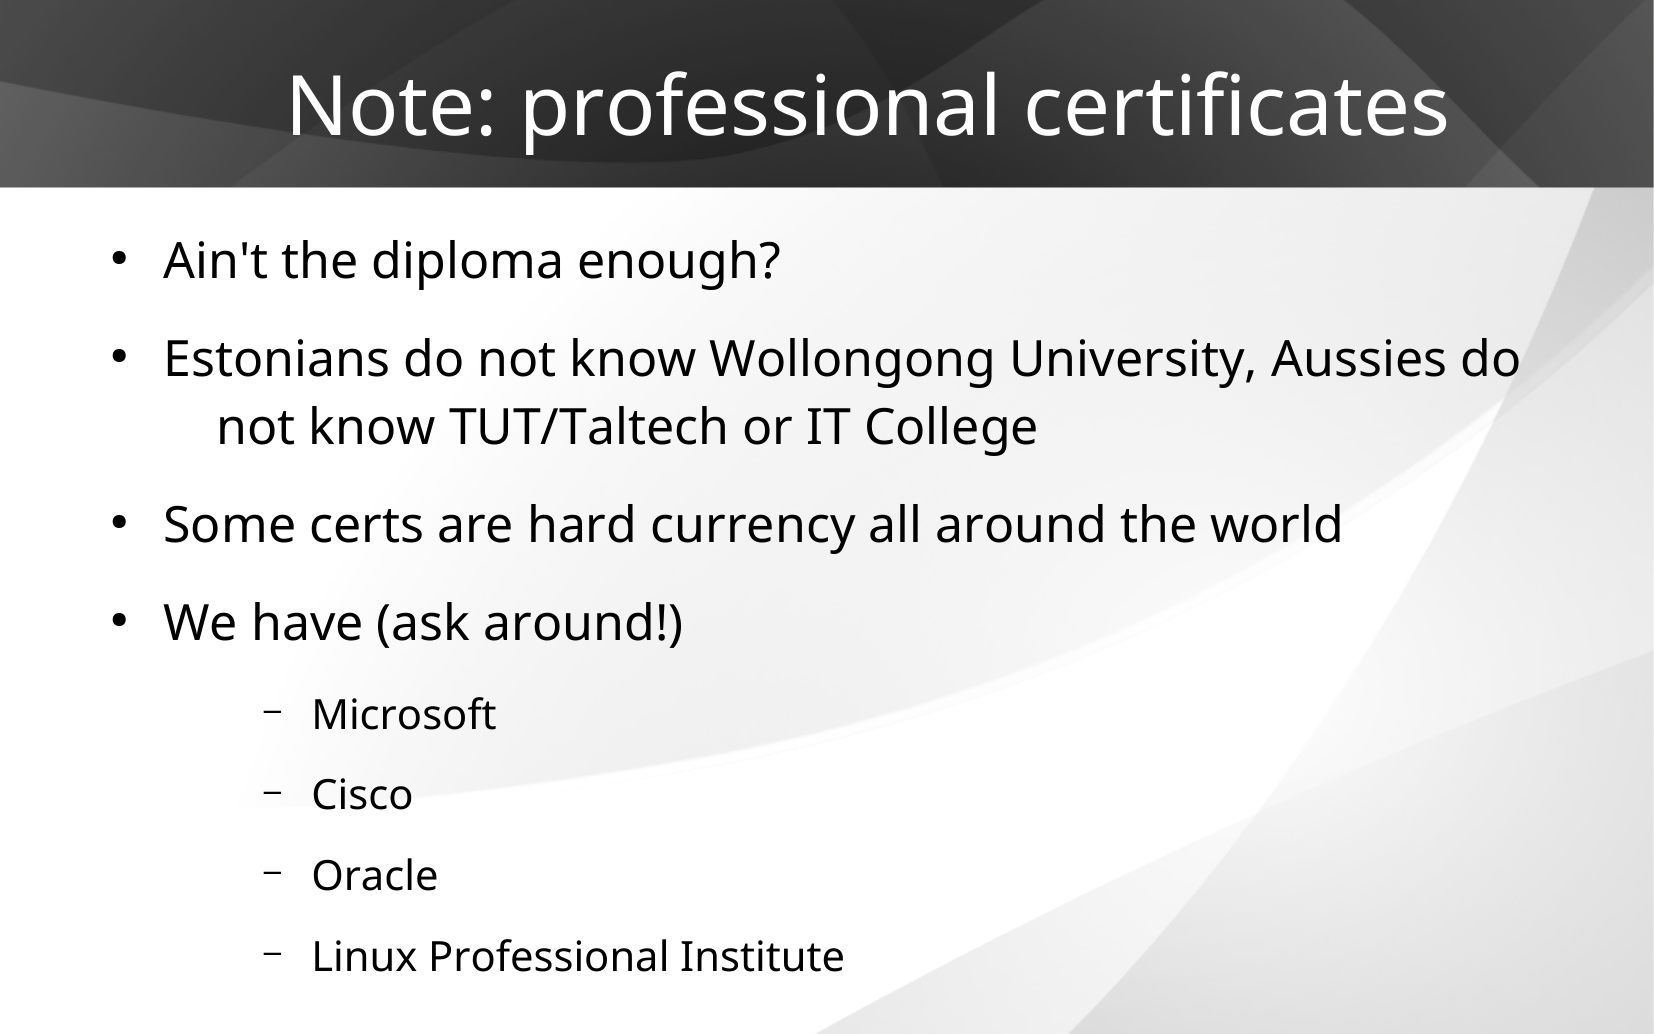

# Note: professional certificates
Ain't the diploma enough?
Estonians do not know Wollongong University, Aussies do not know TUT/Taltech or IT College
Some certs are hard currency all around the world
We have (ask around!)
Microsoft
Cisco
Oracle
Linux Professional Institute